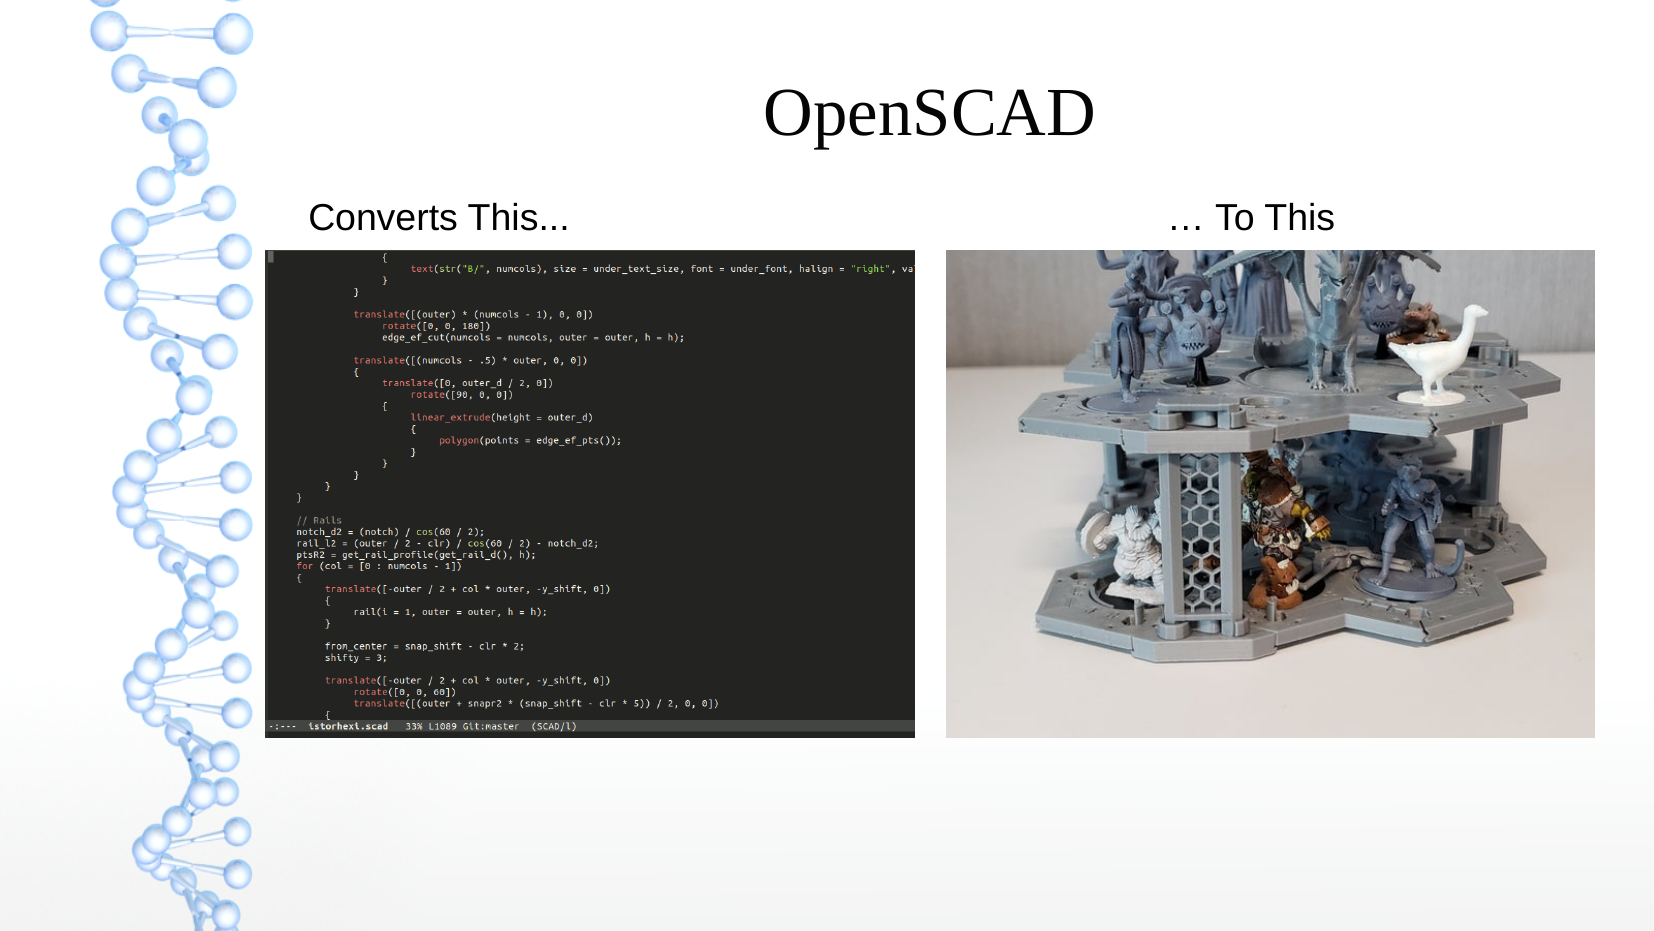

# OpenSCAD
Converts This...
… To This